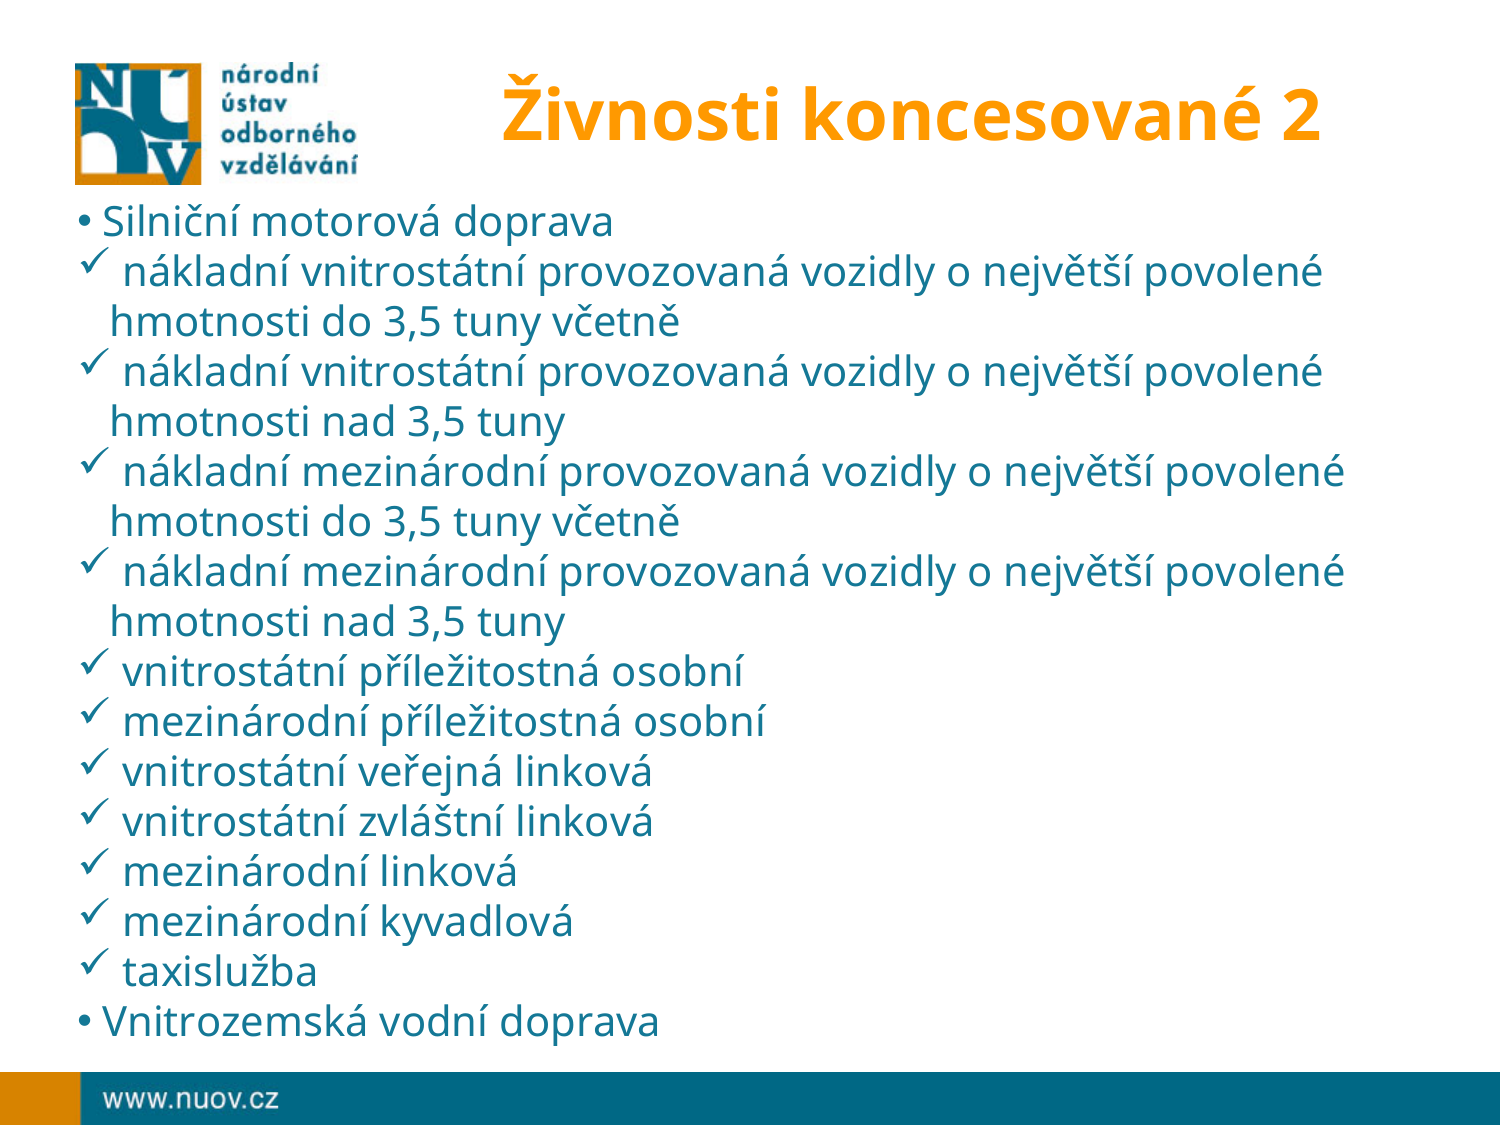

# Živnosti koncesované 2
 Silniční motorová doprava
 nákladní vnitrostátní provozovaná vozidly o největší povolené
 hmotnosti do 3,5 tuny včetně
 nákladní vnitrostátní provozovaná vozidly o největší povolené
 hmotnosti nad 3,5 tuny
 nákladní mezinárodní provozovaná vozidly o největší povolené
 hmotnosti do 3,5 tuny včetně
 nákladní mezinárodní provozovaná vozidly o největší povolené
 hmotnosti nad 3,5 tuny
 vnitrostátní příležitostná osobní
 mezinárodní příležitostná osobní
 vnitrostátní veřejná linková
 vnitrostátní zvláštní linková
 mezinárodní linková
 mezinárodní kyvadlová
 taxislužba
 Vnitrozemská vodní doprava